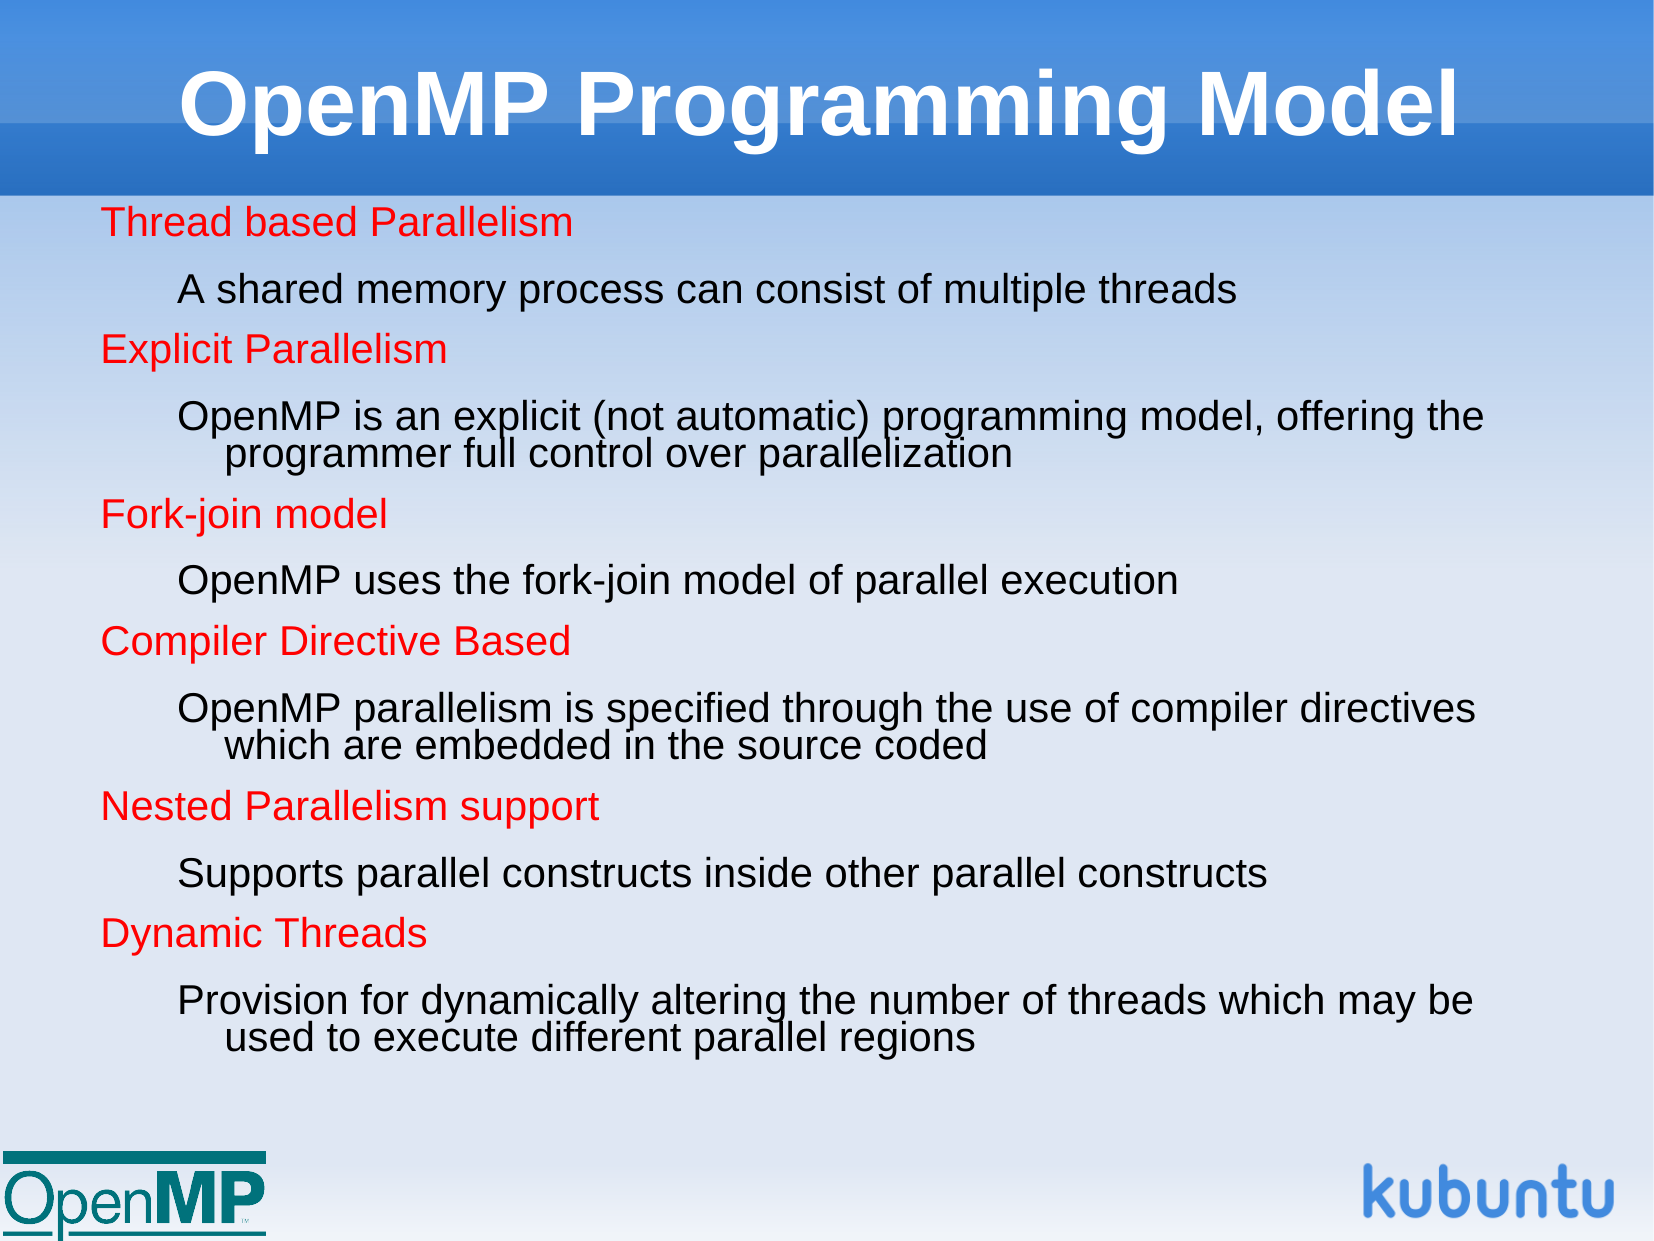

# OpenMP Programming Model
Thread based Parallelism
A shared memory process can consist of multiple threads
Explicit Parallelism
OpenMP is an explicit (not automatic) programming model, offering the programmer full control over parallelization
Fork-join model
OpenMP uses the fork-join model of parallel execution
Compiler Directive Based
OpenMP parallelism is specified through the use of compiler directives which are embedded in the source coded
Nested Parallelism support
Supports parallel constructs inside other parallel constructs
Dynamic Threads
Provision for dynamically altering the number of threads which may be used to execute different parallel regions